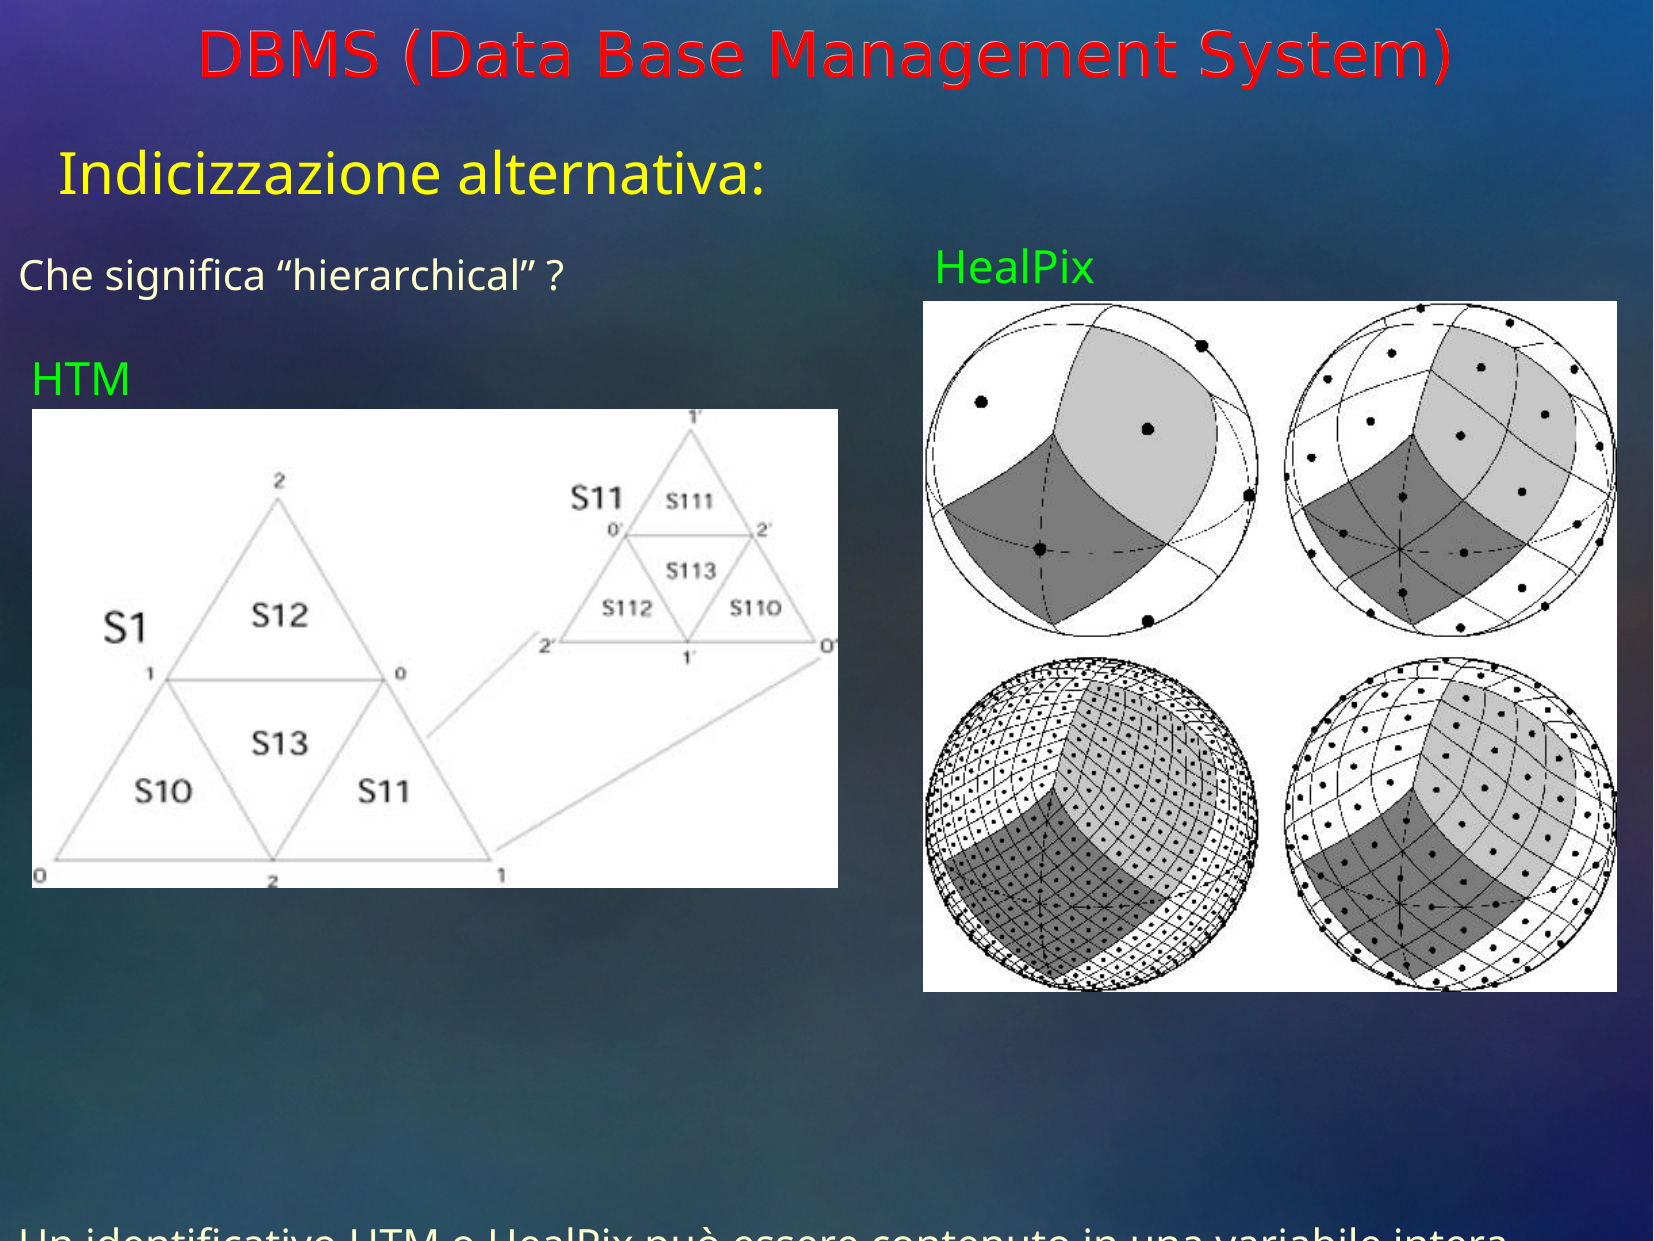

Indicizzazione alternativa:
HealPix
Che significa “hierarchical” ?
Un identificativo HTM o HealPix può essere contenuto in una variabile intera (della lunghezza appropriata) e può quindi essere indicizzata!
HTM